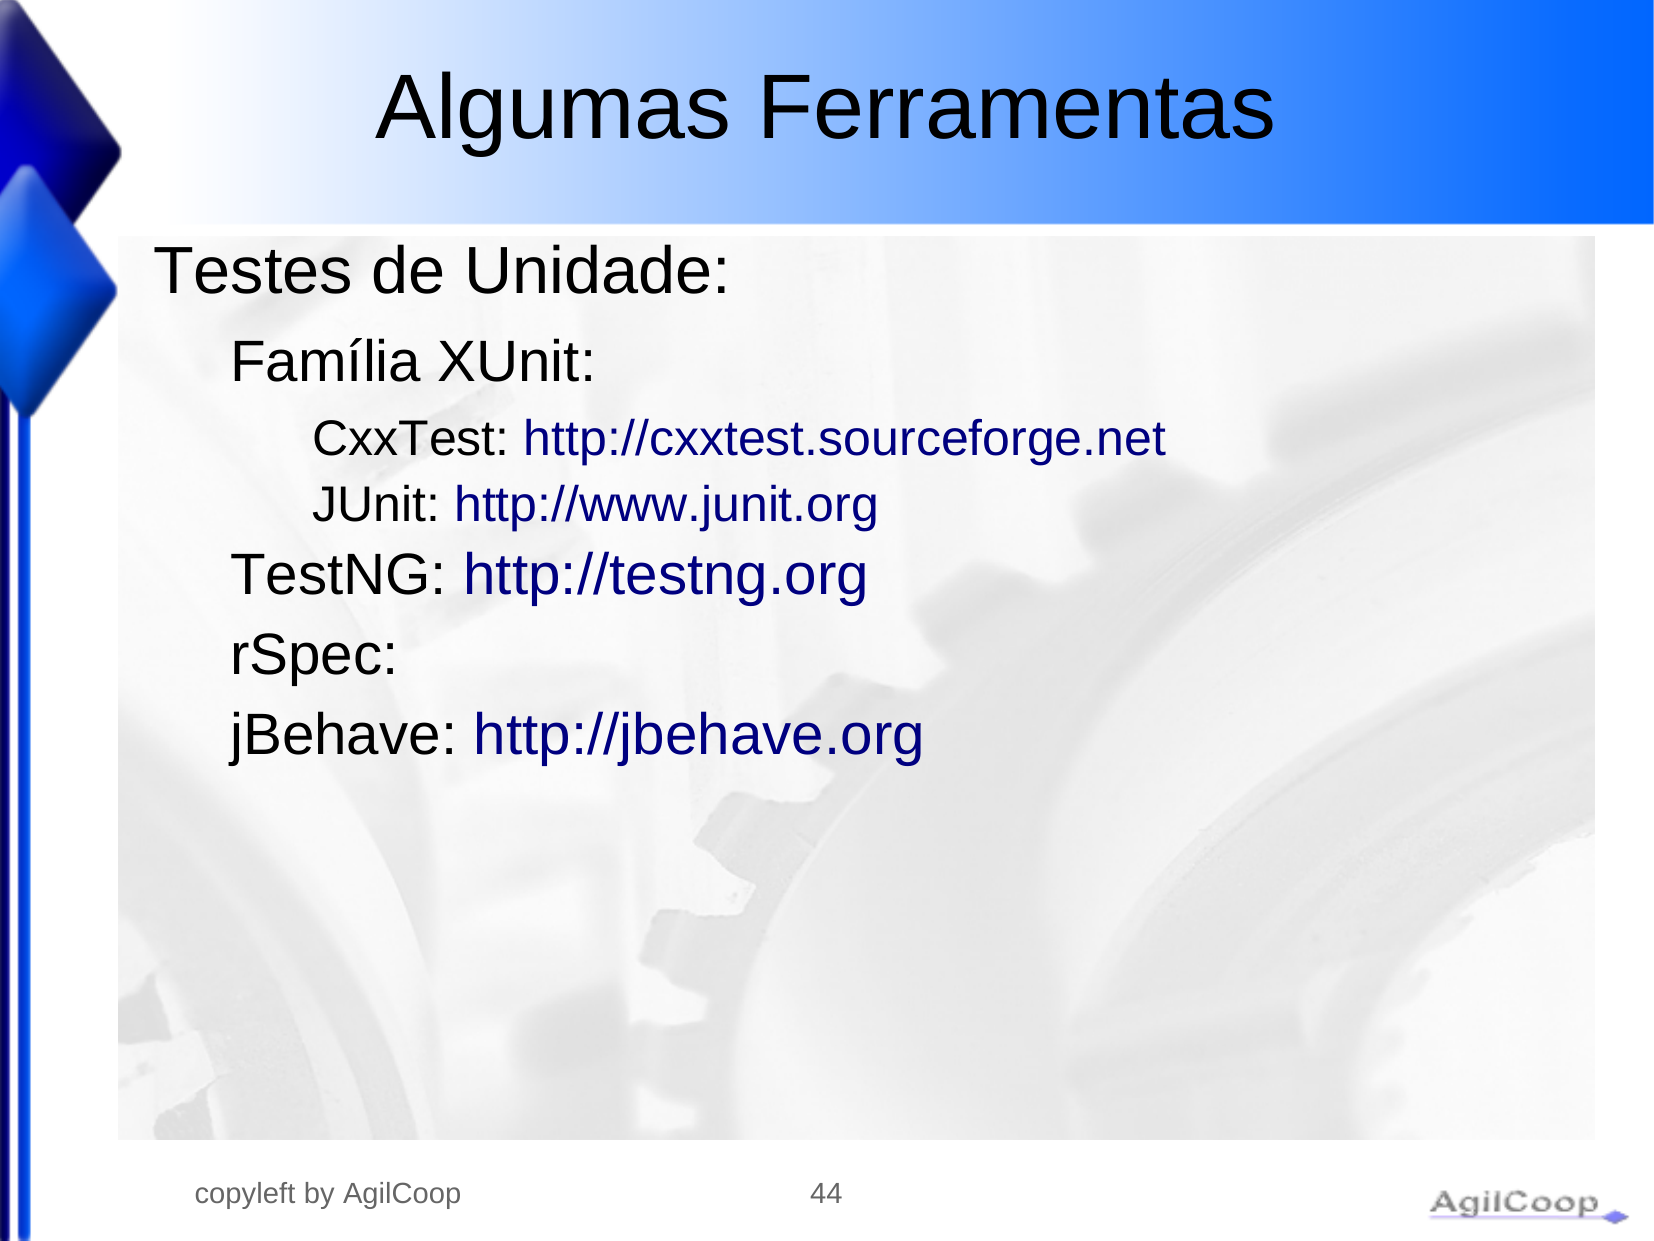

# Algumas Ferramentas
Testes de Unidade:
Família XUnit:
CxxTest: http://cxxtest.sourceforge.net
JUnit: http://www.junit.org
TestNG: http://testng.org
rSpec:
jBehave: http://jbehave.org
copyleft by AgilCoop
44